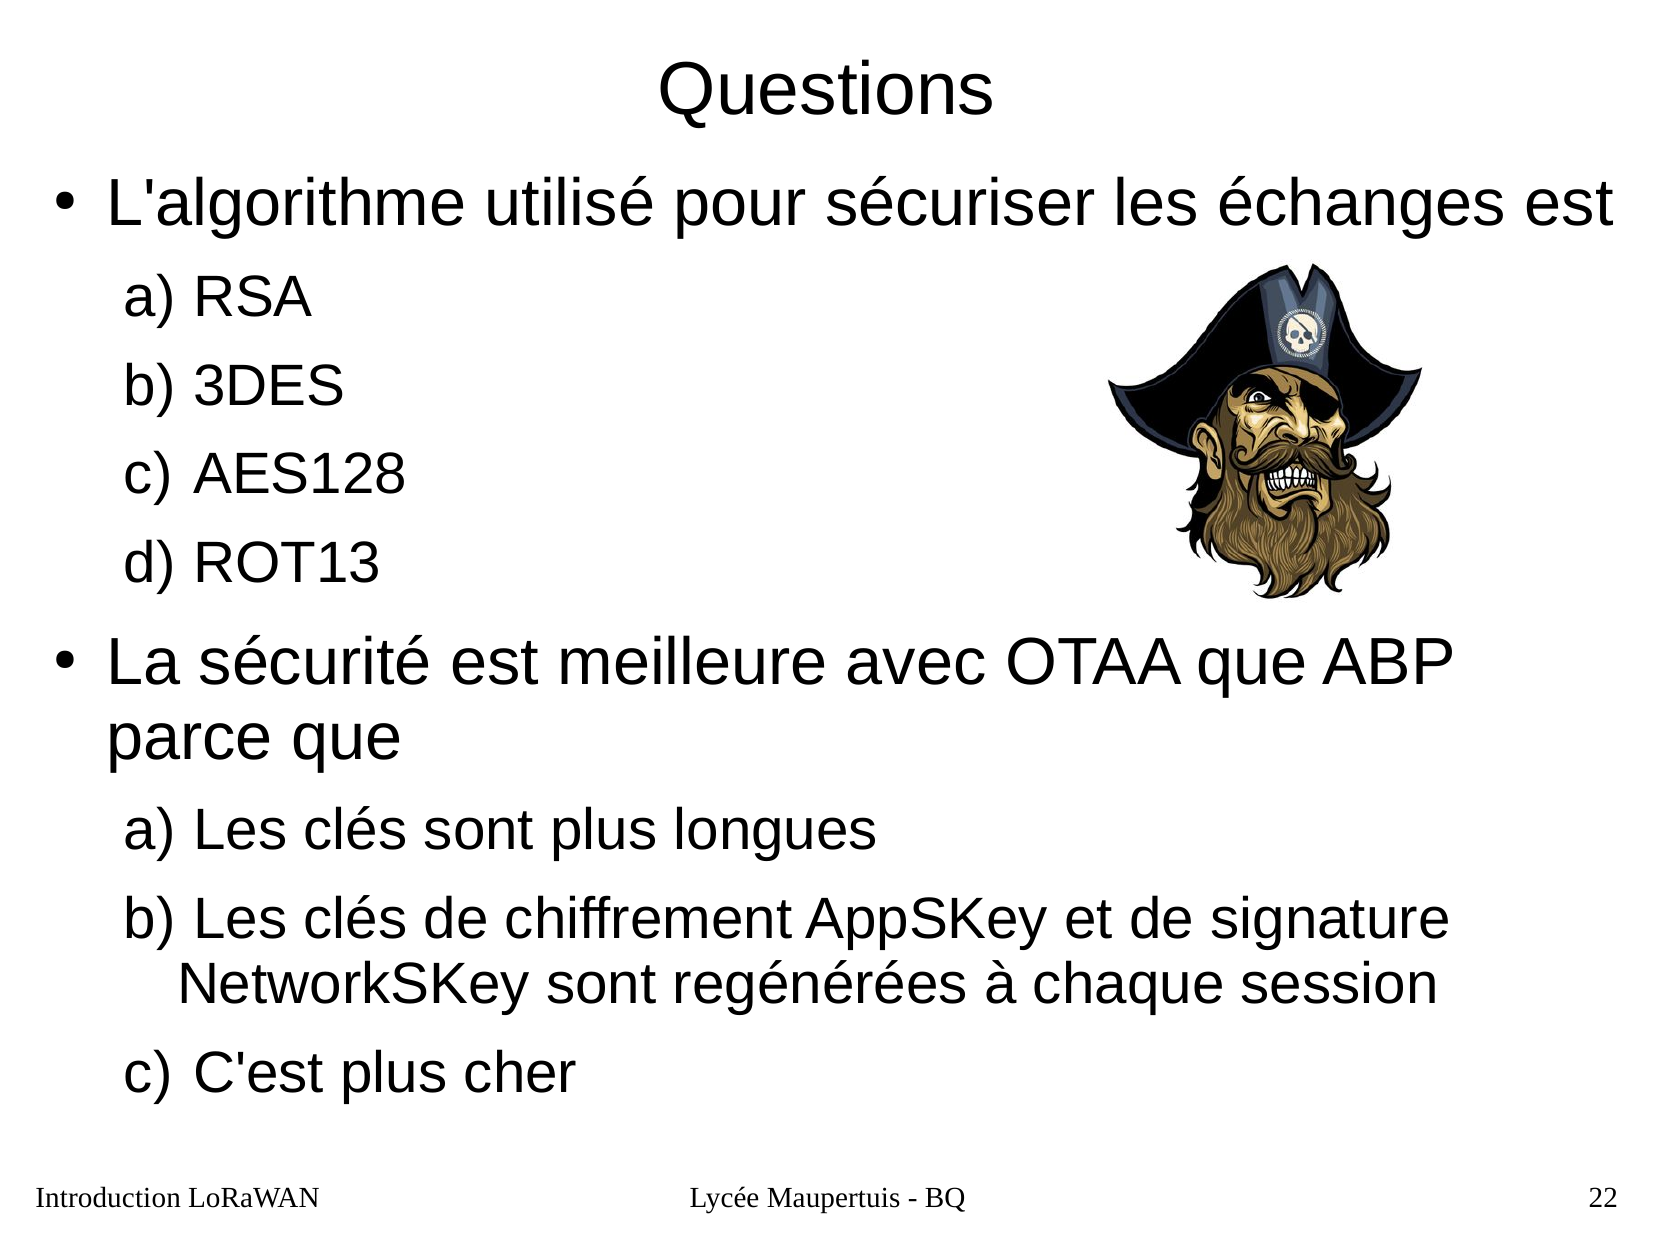

# Questions
L'algorithme utilisé pour sécuriser les échanges est
 RSA
 3DES
 AES128
 ROT13
La sécurité est meilleure avec OTAA que ABP parce que
 Les clés sont plus longues
 Les clés de chiffrement AppSKey et de signature NetworkSKey sont regénérées à chaque session
 C'est plus cher
Introduction LoRaWAN
Lycée Maupertuis - BQ
22